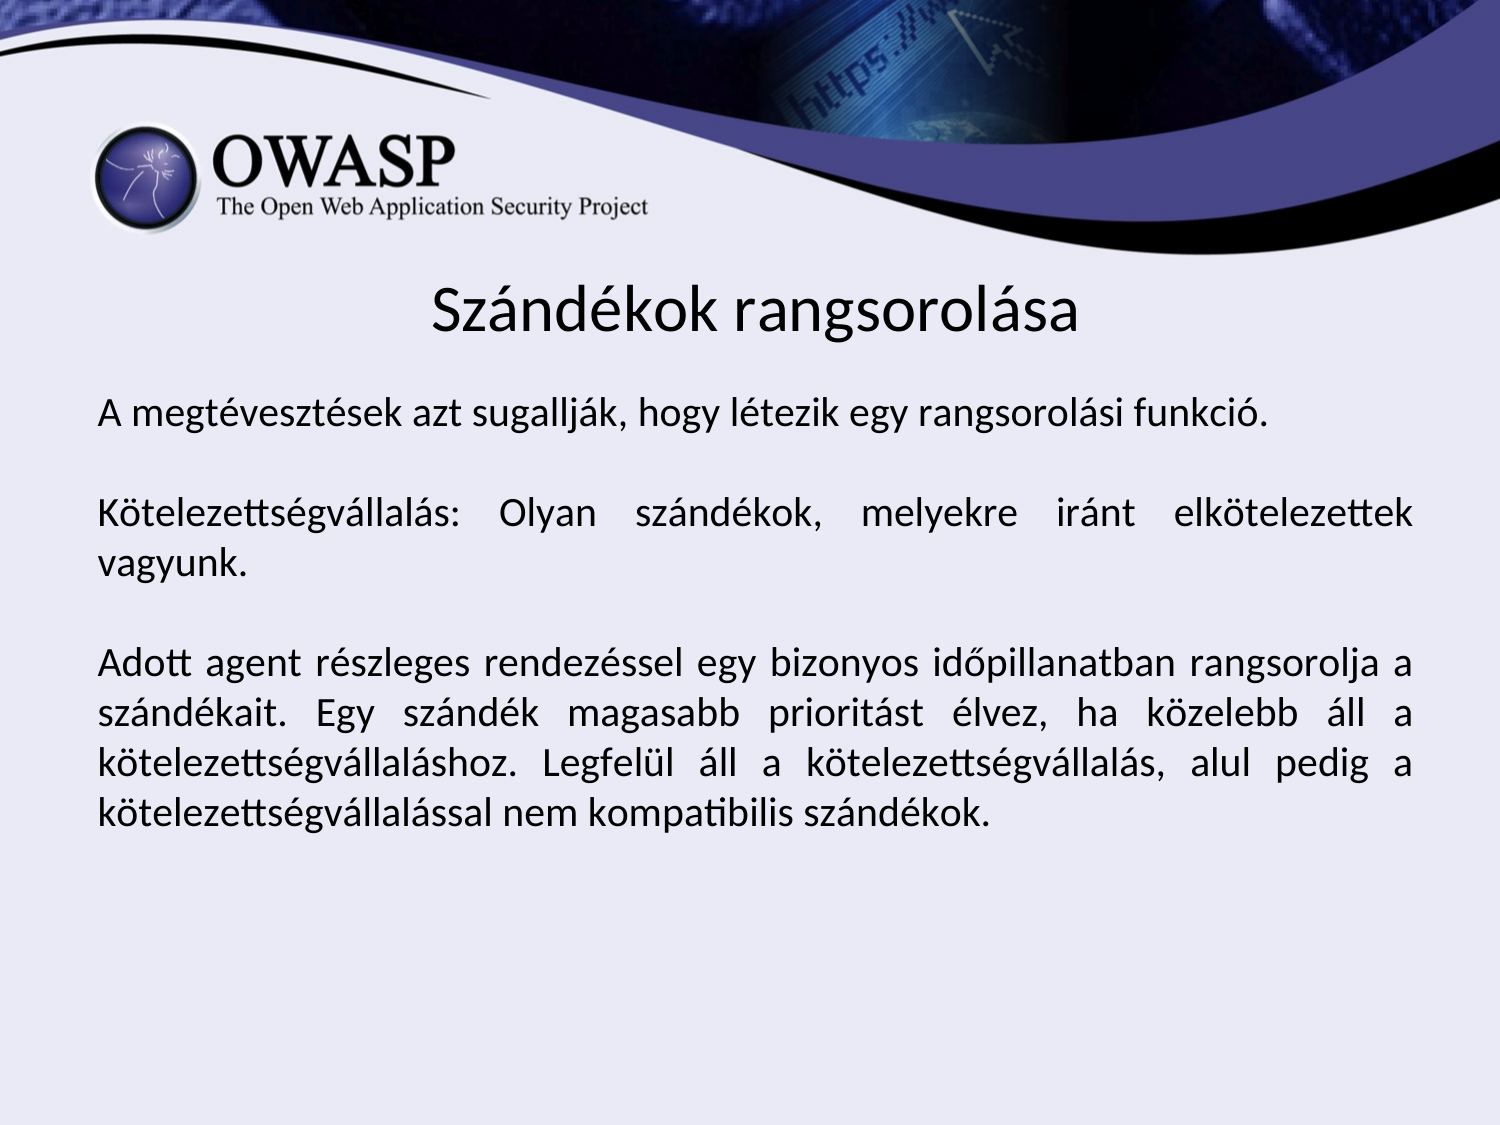

Szándékok rangsorolása
A megtévesztések azt sugallják, hogy létezik egy rangsorolási funkció.
Kötelezettségvállalás: Olyan szándékok, melyekre iránt elkötelezettek vagyunk.
Adott agent részleges rendezéssel egy bizonyos időpillanatban rangsorolja a szándékait. Egy szándék magasabb prioritást élvez, ha közelebb áll a kötelezettségvállaláshoz. Legfelül áll a kötelezettségvállalás, alul pedig a kötelezettségvállalással nem kompatibilis szándékok.